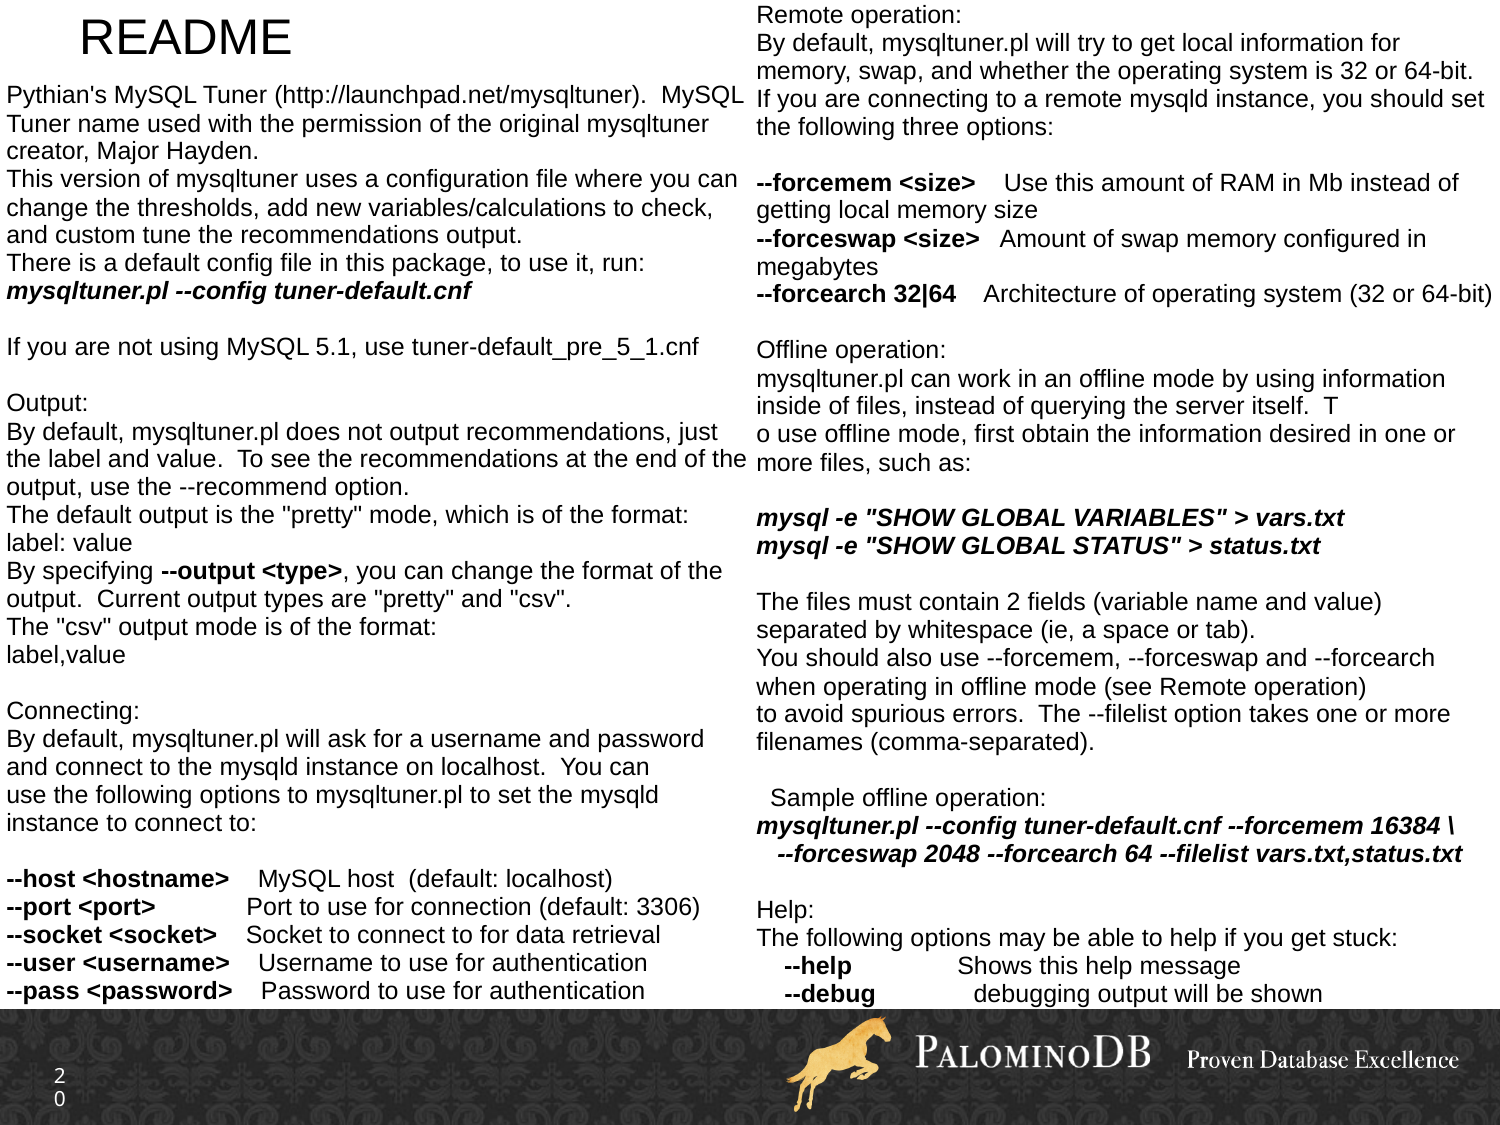

Remote operation:
By default, mysqltuner.pl will try to get local information for memory, swap, and whether the operating system is 32 or 64-bit. If you are connecting to a remote mysqld instance, you should set the following three options:
--forcemem <size> Use this amount of RAM in Mb instead of getting local memory size
--forceswap <size> Amount of swap memory configured in megabytes
--forcearch 32|64 Architecture of operating system (32 or 64-bit)
Offline operation:
mysqltuner.pl can work in an offline mode by using information inside of files, instead of querying the server itself. T
o use offline mode, first obtain the information desired in one or more files, such as:
mysql -e "SHOW GLOBAL VARIABLES" > vars.txt
mysql -e "SHOW GLOBAL STATUS" > status.txt
The files must contain 2 fields (variable name and value) separated by whitespace (ie, a space or tab).
You should also use --forcemem, --forceswap and --forcearch when operating in offline mode (see Remote operation)
to avoid spurious errors. The --filelist option takes one or more filenames (comma-separated).
 Sample offline operation:
mysqltuner.pl --config tuner-default.cnf --forcemem 16384 \
 --forceswap 2048 --forcearch 64 --filelist vars.txt,status.txt
Help:
The following options may be able to help if you get stuck:
 --help Shows this help message
 --debug debugging output will be shown
# README
Pythian's MySQL Tuner (http://launchpad.net/mysqltuner). MySQL Tuner name used with the permission of the original mysqltuner creator, Major Hayden.
This version of mysqltuner uses a configuration file where you can change the thresholds, add new variables/calculations to check, and custom tune the recommendations output.
There is a default config file in this package, to use it, run:
mysqltuner.pl --config tuner-default.cnf
If you are not using MySQL 5.1, use tuner-default_pre_5_1.cnf
Output:
By default, mysqltuner.pl does not output recommendations, just the label and value. To see the recommendations at the end of the output, use the --recommend option.
The default output is the "pretty" mode, which is of the format:
label: value
By specifying --output <type>, you can change the format of the output. Current output types are "pretty" and "csv".
The "csv" output mode is of the format:
label,value
Connecting:
By default, mysqltuner.pl will ask for a username and password and connect to the mysqld instance on localhost. You can
use the following options to mysqltuner.pl to set the mysqld instance to connect to:
--host <hostname> MySQL host (default: localhost)
--port <port> Port to use for connection (default: 3306)
--socket <socket> Socket to connect to for data retrieval
--user <username> Username to use for authentication
--pass <password> Password to use for authentication